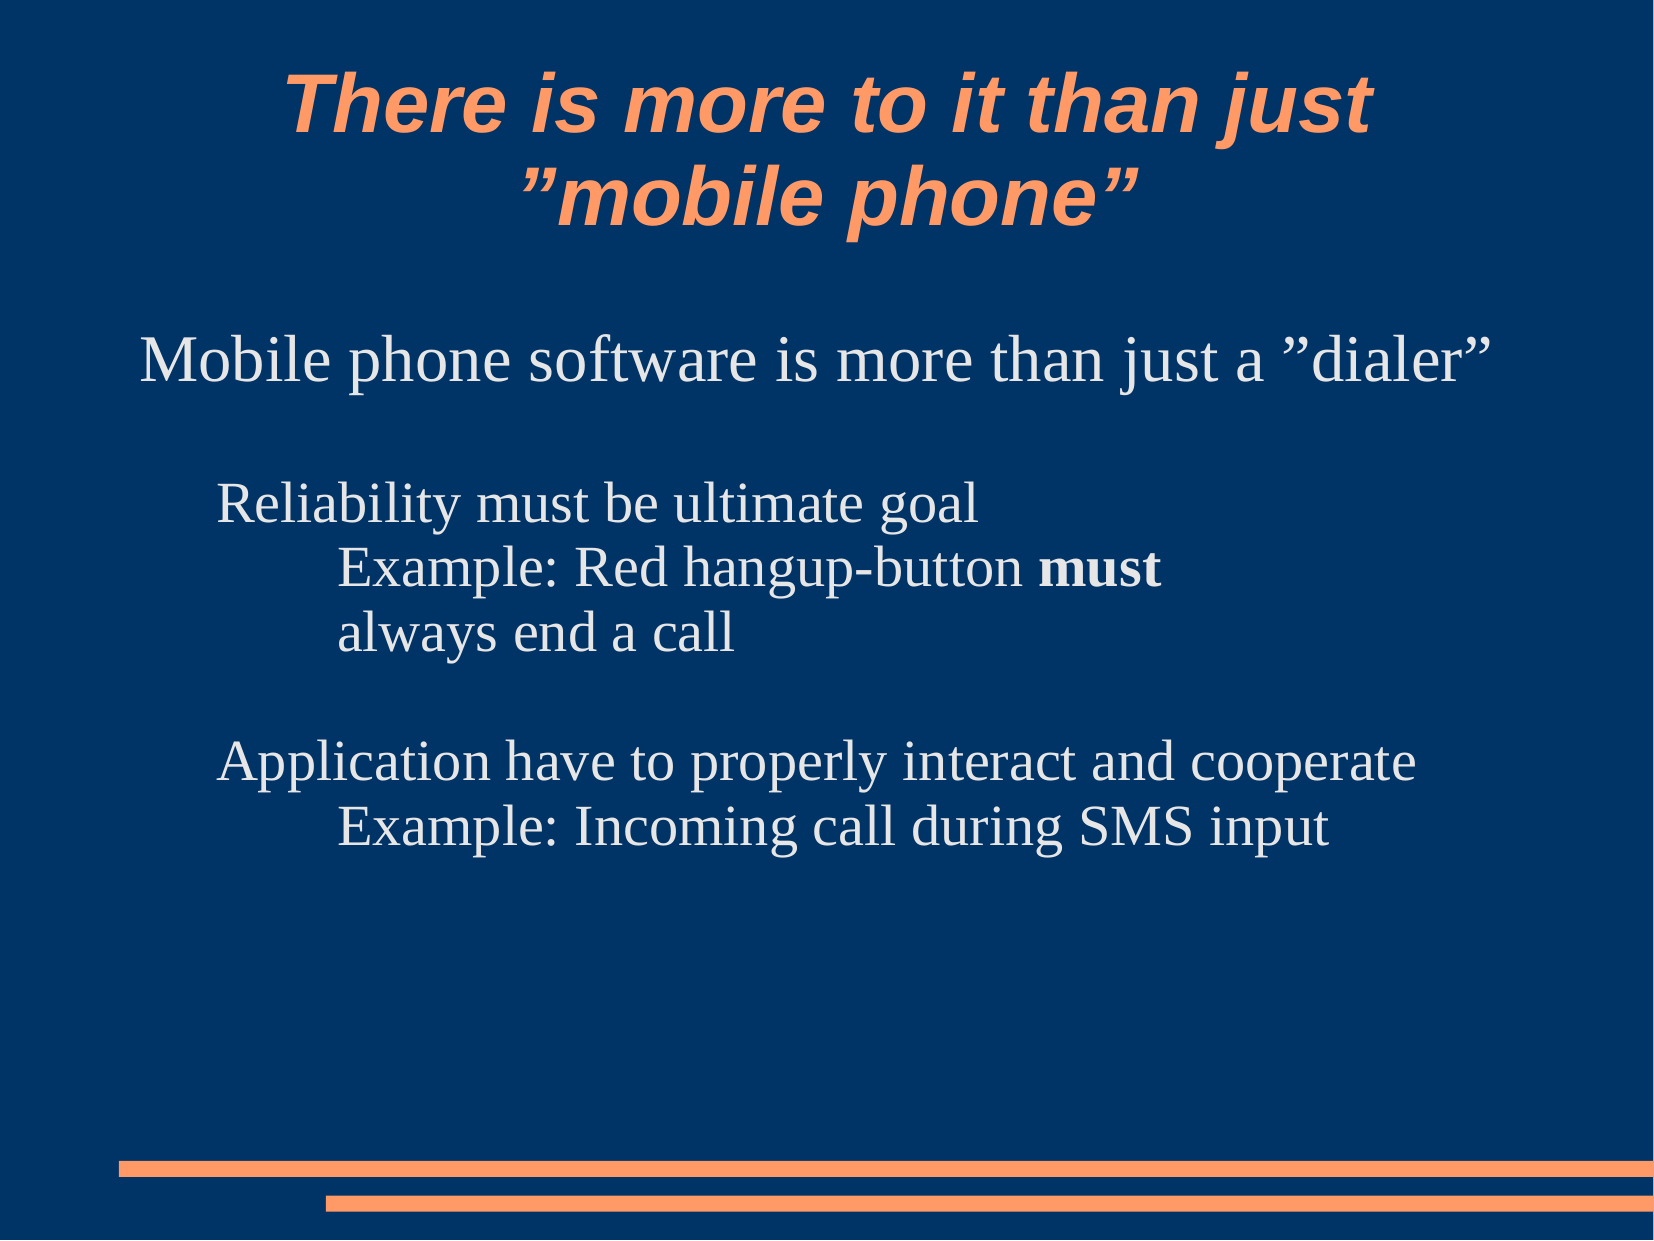

# There is more to it than just ”mobile phone”
Mobile phone software is more than just a ”dialer”
Reliability must be ultimate goal
	Example: Red hangup-button must
	always end a call
Application have to properly interact and cooperate
	Example: Incoming call during SMS input